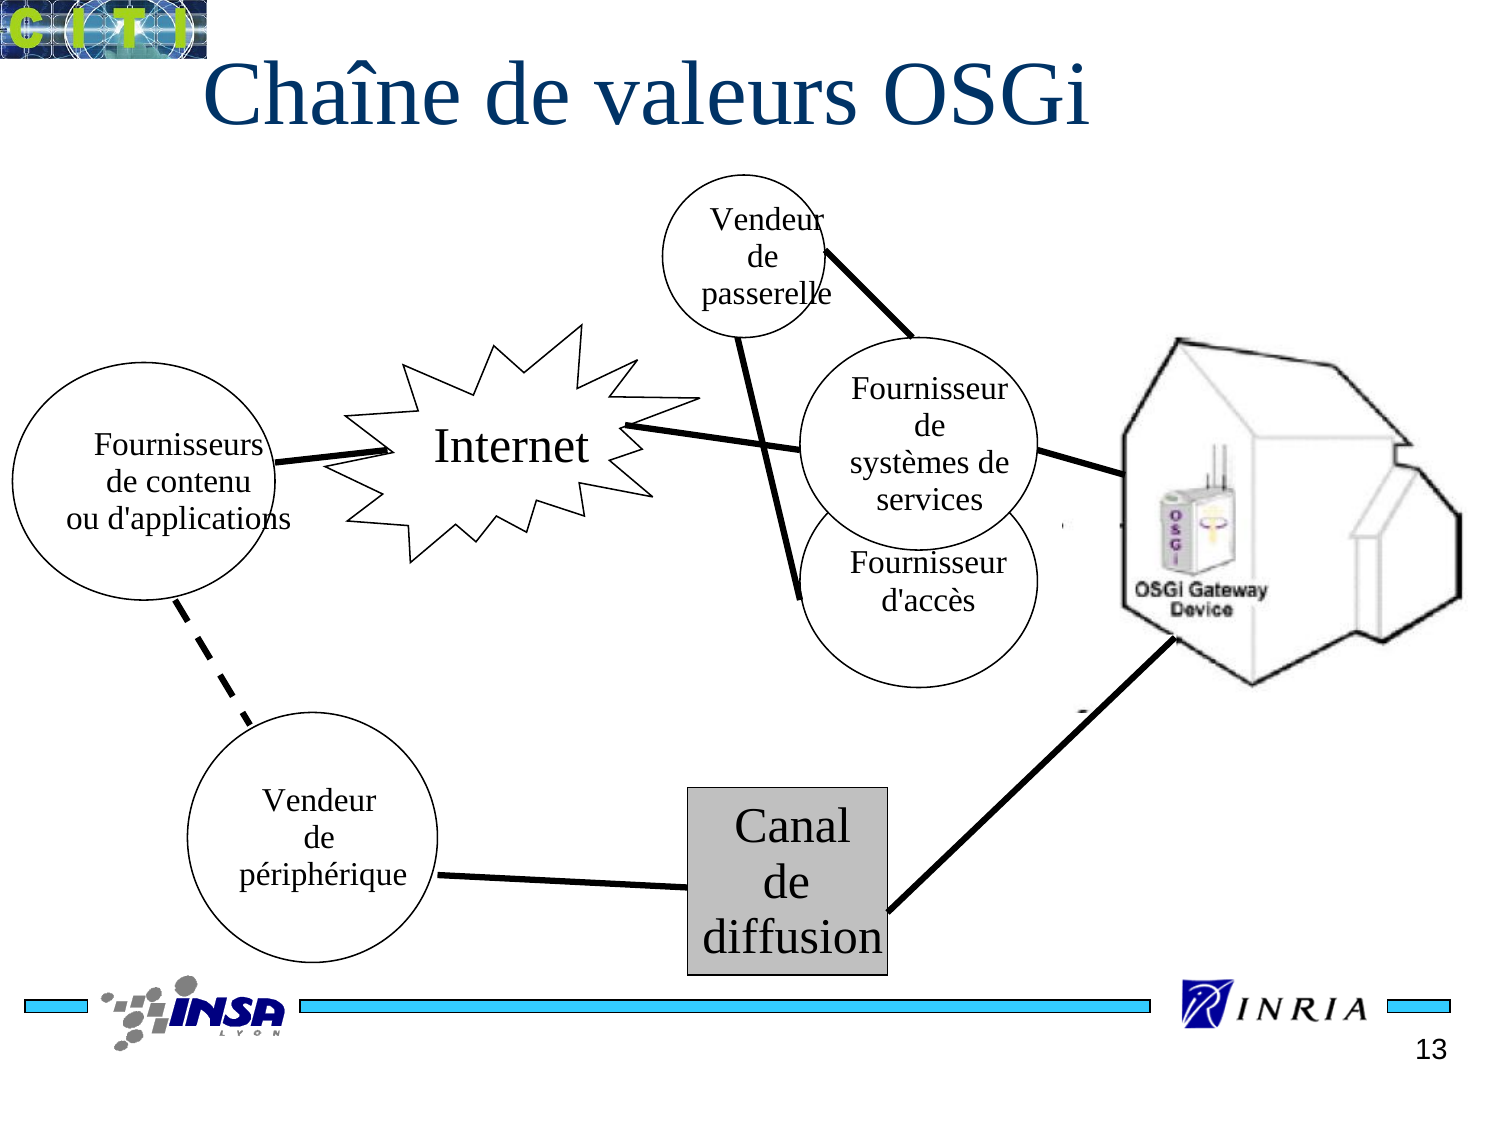

# Chaîne de valeurs OSGi
Vendeur
de
passerelle
Internet
Fournisseur
de
systèmes de
services
Fournisseurs
de contenu
ou d'applications
Fournisseur
d'accès
Vendeur
de
périphérique
Canal
de
diffusion
13